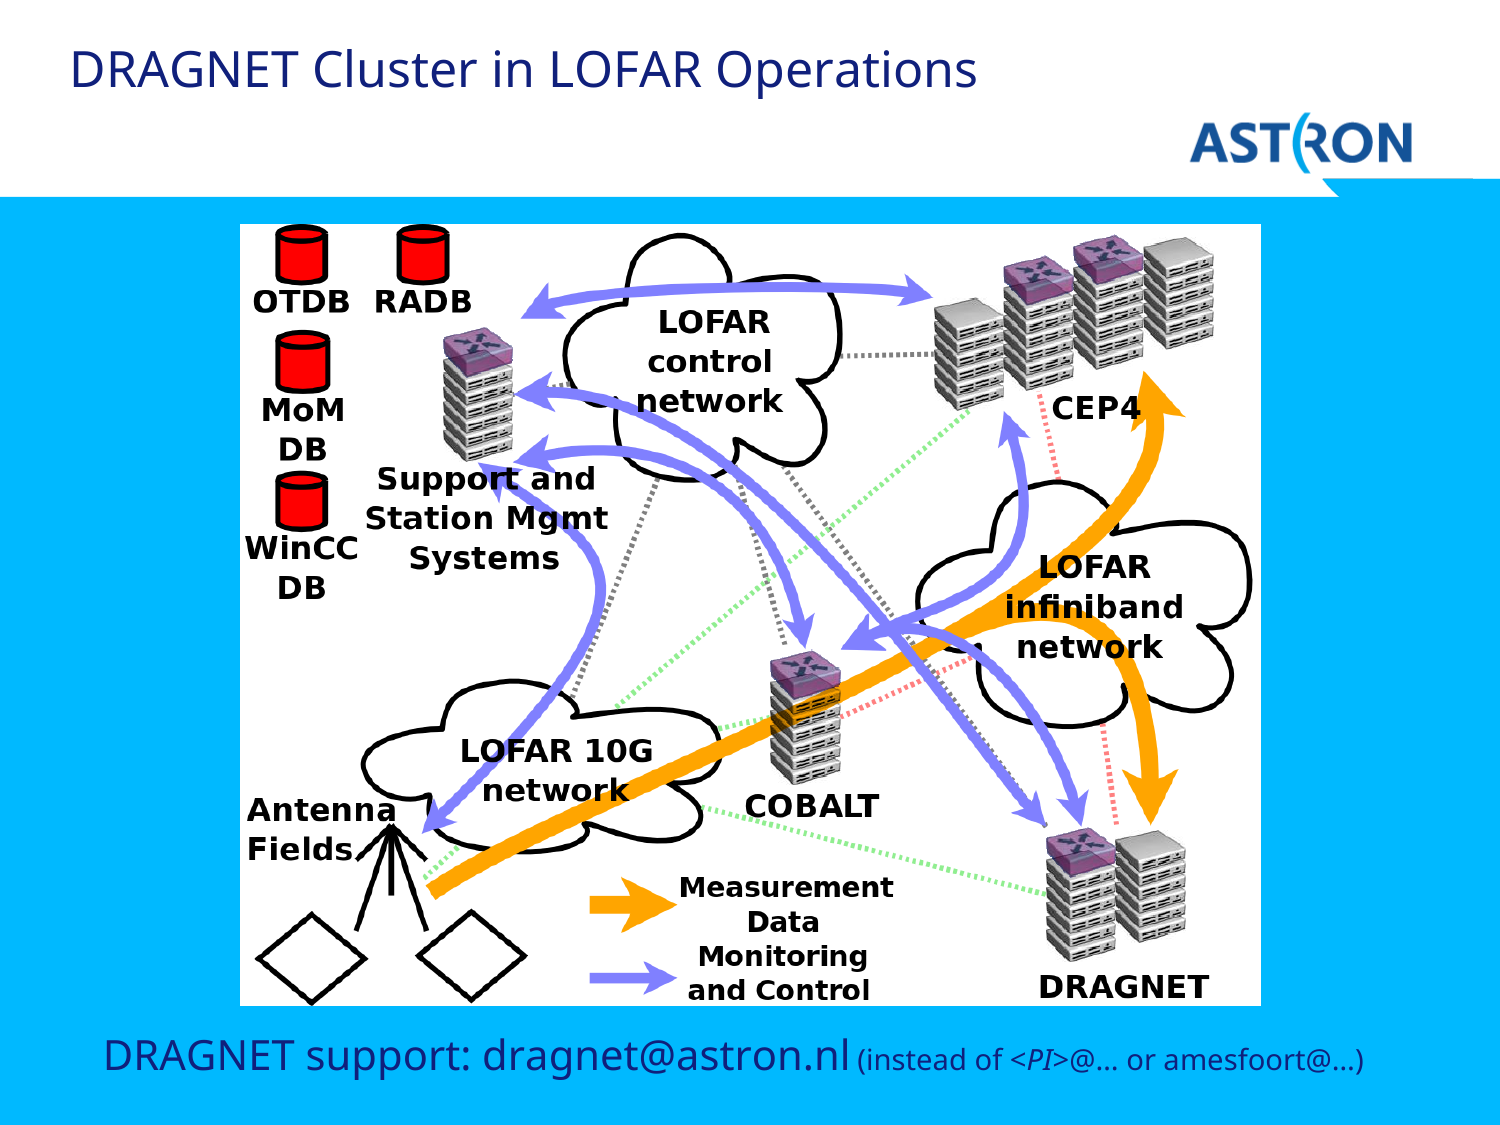

# DRAGNET Cluster in LOFAR Operations
DRAGNET support: dragnet@astron.nl (instead of <PI>@… or amesfoort@…)
2